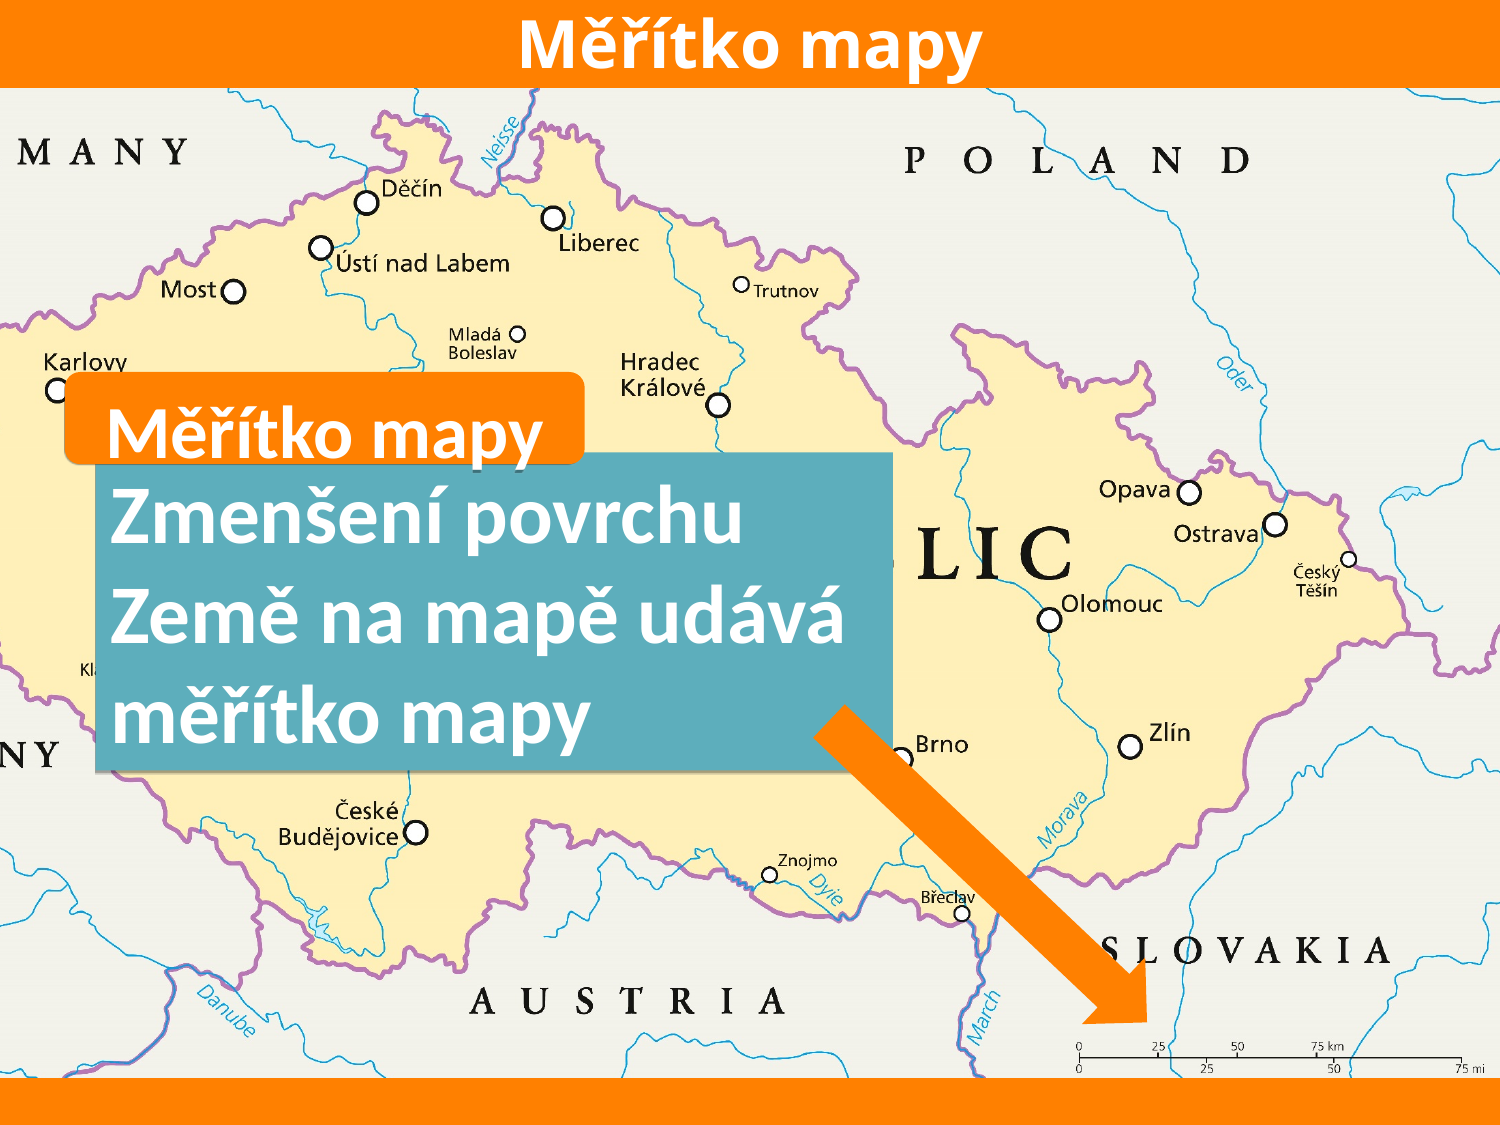

Měřítko mapy
Měřítko mapy
Zmenšení povrchu Země na mapě udává měřítko mapy